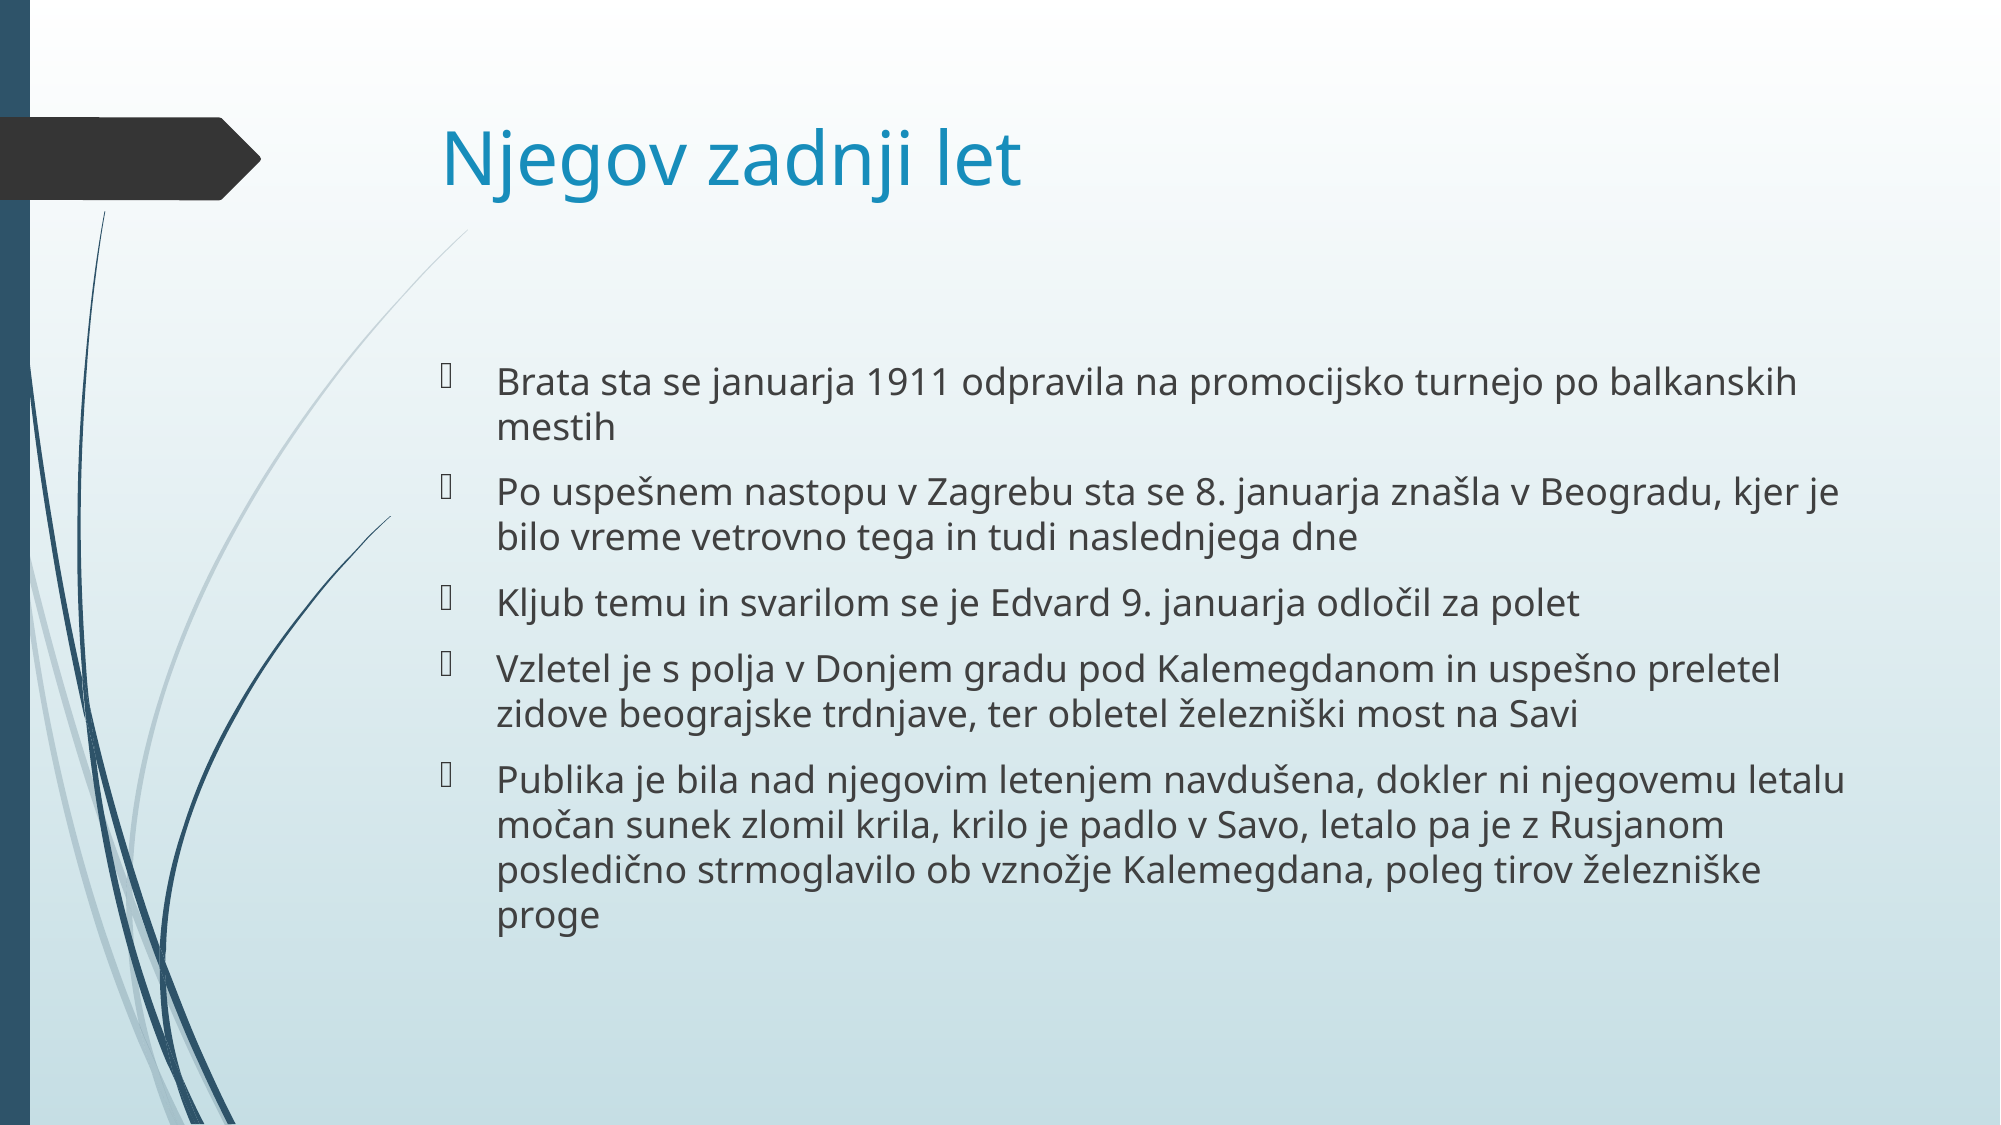

# Njegov zadnji let
Brata sta se januarja 1911 odpravila na promocijsko turnejo po balkanskih mestih
Po uspešnem nastopu v Zagrebu sta se 8. januarja znašla v Beogradu, kjer je bilo vreme vetrovno tega in tudi naslednjega dne
Kljub temu in svarilom se je Edvard 9. januarja odločil za polet
Vzletel je s polja v Donjem gradu pod Kalemegdanom in uspešno preletel zidove beograjske trdnjave, ter obletel železniški most na Savi
Publika je bila nad njegovim letenjem navdušena, dokler ni njegovemu letalu močan sunek zlomil krila, krilo je padlo v Savo, letalo pa je z Rusjanom posledično strmoglavilo ob vznožje Kalemegdana, poleg tirov železniške proge